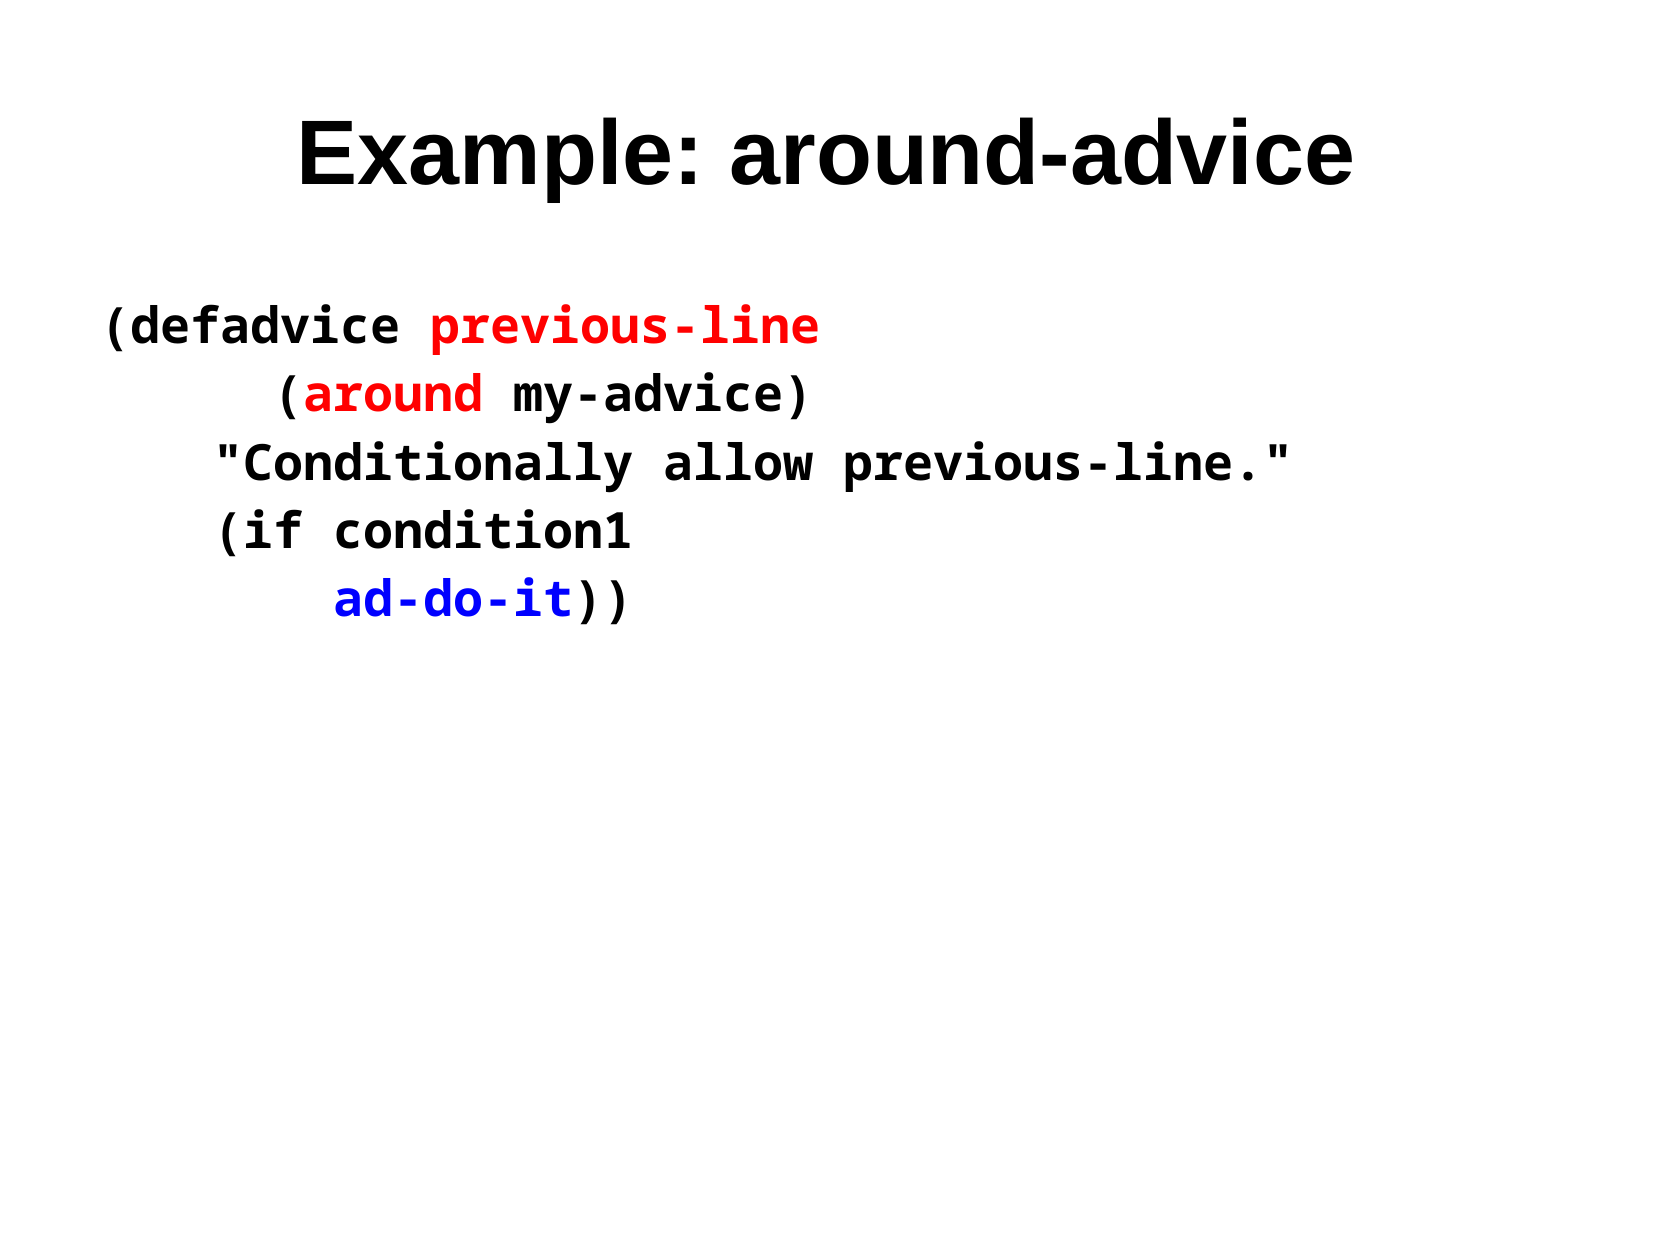

# Example: around-advice
(defadvice previous-line
 (around my-advice)
 "Conditionally allow previous-line."
 (if condition1
 ad-do-it))